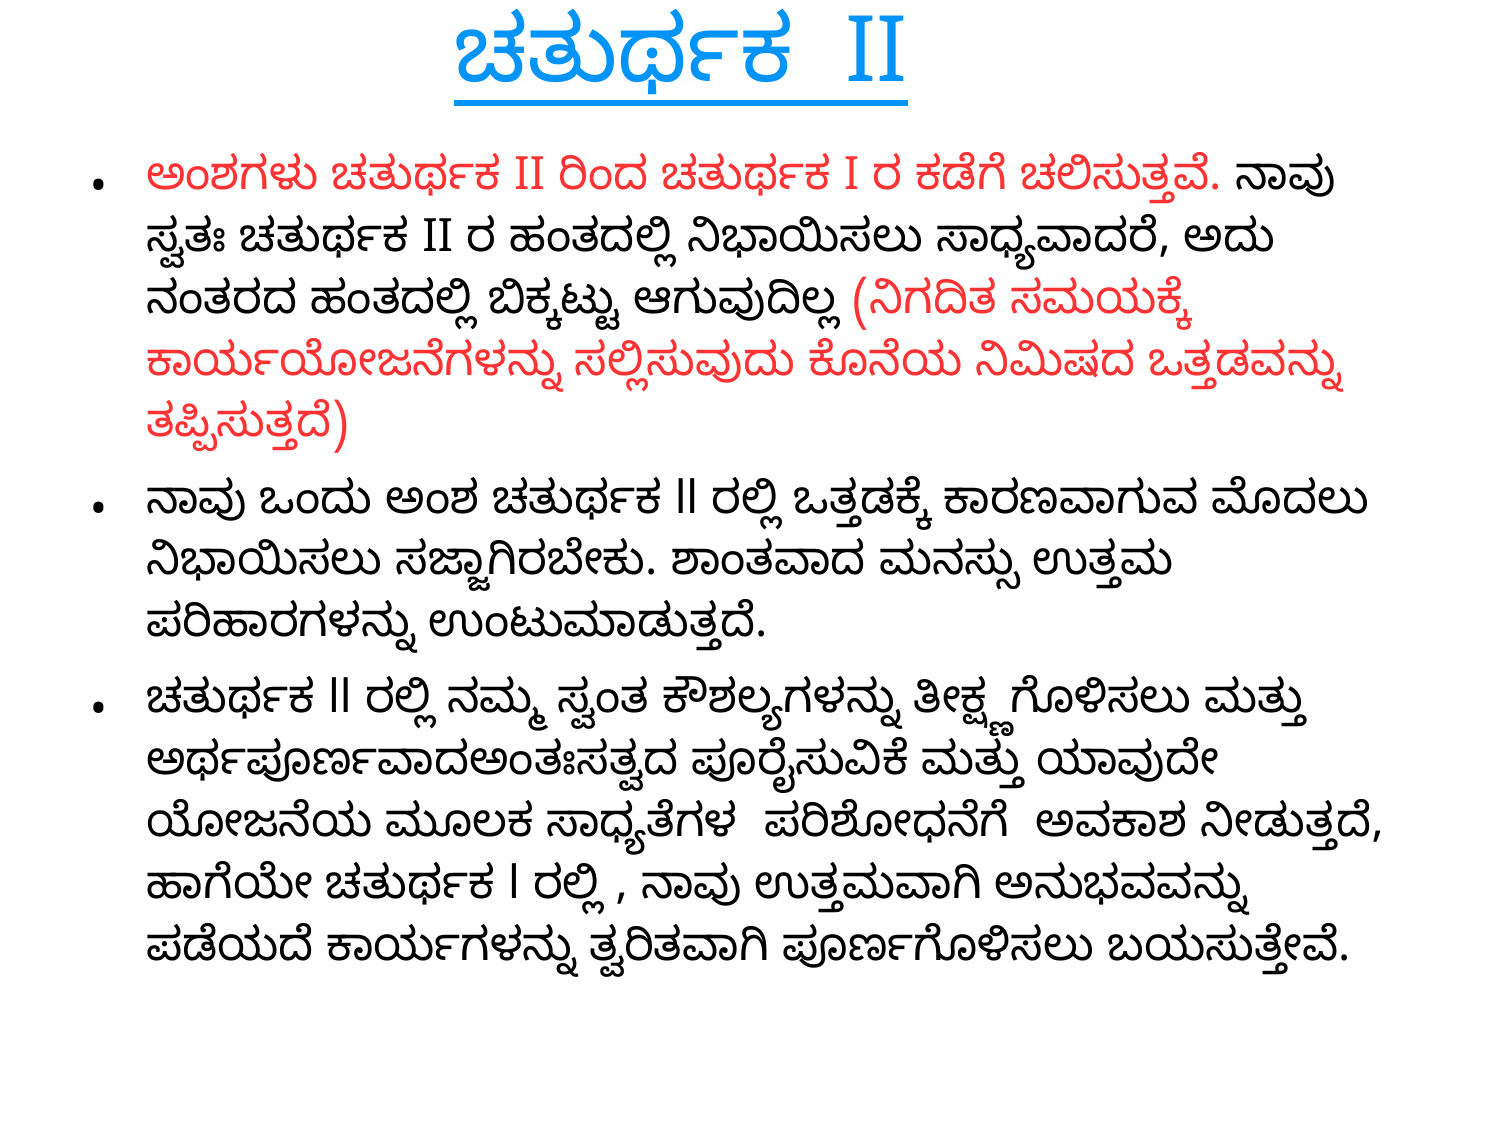

# ಚತುರ್ಥಕ II
ಅಂಶಗಳು ಚತುರ್ಥಕ II ರಿಂದ ಚತುರ್ಥಕ I ರ ಕಡೆಗೆ ಚಲಿಸುತ್ತವೆ. ನಾವು ಸ್ವತಃ ಚತುರ್ಥಕ II ರ ಹಂತದಲ್ಲಿ ನಿಭಾಯಿಸಲು ಸಾಧ್ಯವಾದರೆ, ಅದು ನಂತರದ ಹಂತದಲ್ಲಿ ಬಿಕ್ಕಟ್ಟು ಆಗುವುದಿಲ್ಲ (ನಿಗದಿತ ಸಮಯಕ್ಕೆ ಕಾರ್ಯಯೋಜನೆಗಳನ್ನು ಸಲ್ಲಿಸುವುದು ಕೊನೆಯ ನಿಮಿಷದ ಒತ್ತಡವನ್ನು ತಪ್ಪಿಸುತ್ತದೆ)
ನಾವು ಒಂದು ಅಂಶ ಚತುರ್ಥಕ ll ರಲ್ಲಿ ಒತ್ತಡಕ್ಕೆ ಕಾರಣವಾಗುವ ಮೊದಲು ನಿಭಾಯಿಸಲು ಸಜ್ಜಾಗಿರಬೇಕು. ಶಾಂತವಾದ ಮನಸ್ಸು ಉತ್ತಮ ಪರಿಹಾರಗಳನ್ನು ಉಂಟುಮಾಡುತ್ತದೆ.
ಚತುರ್ಥಕ ll ರಲ್ಲಿ ನಮ್ಮ ಸ್ವಂತ ಕೌಶಲ್ಯಗಳನ್ನು ತೀಕ್ಷ್ಣಗೊಳಿಸಲು ಮತ್ತು ಅರ್ಥಪೂರ್ಣವಾದಅಂತಃಸತ್ವದ ಪೂರೈಸುವಿಕೆ ಮತ್ತು ಯಾವುದೇ ಯೋಜನೆಯ ಮೂಲಕ ಸಾಧ್ಯತೆಗಳ ಪರಿಶೋಧನೆಗೆ ಅವಕಾಶ ನೀಡುತ್ತದೆ, ಹಾಗೆಯೇ ಚತುರ್ಥಕ l ರಲ್ಲಿ , ನಾವು ಉತ್ತಮವಾಗಿ ಅನುಭವವನ್ನು ಪಡೆಯದೆ ಕಾರ್ಯಗಳನ್ನು ತ್ವರಿತವಾಗಿ ಪೂರ್ಣಗೊಳಿಸಲು ಬಯಸುತ್ತೇವೆ.